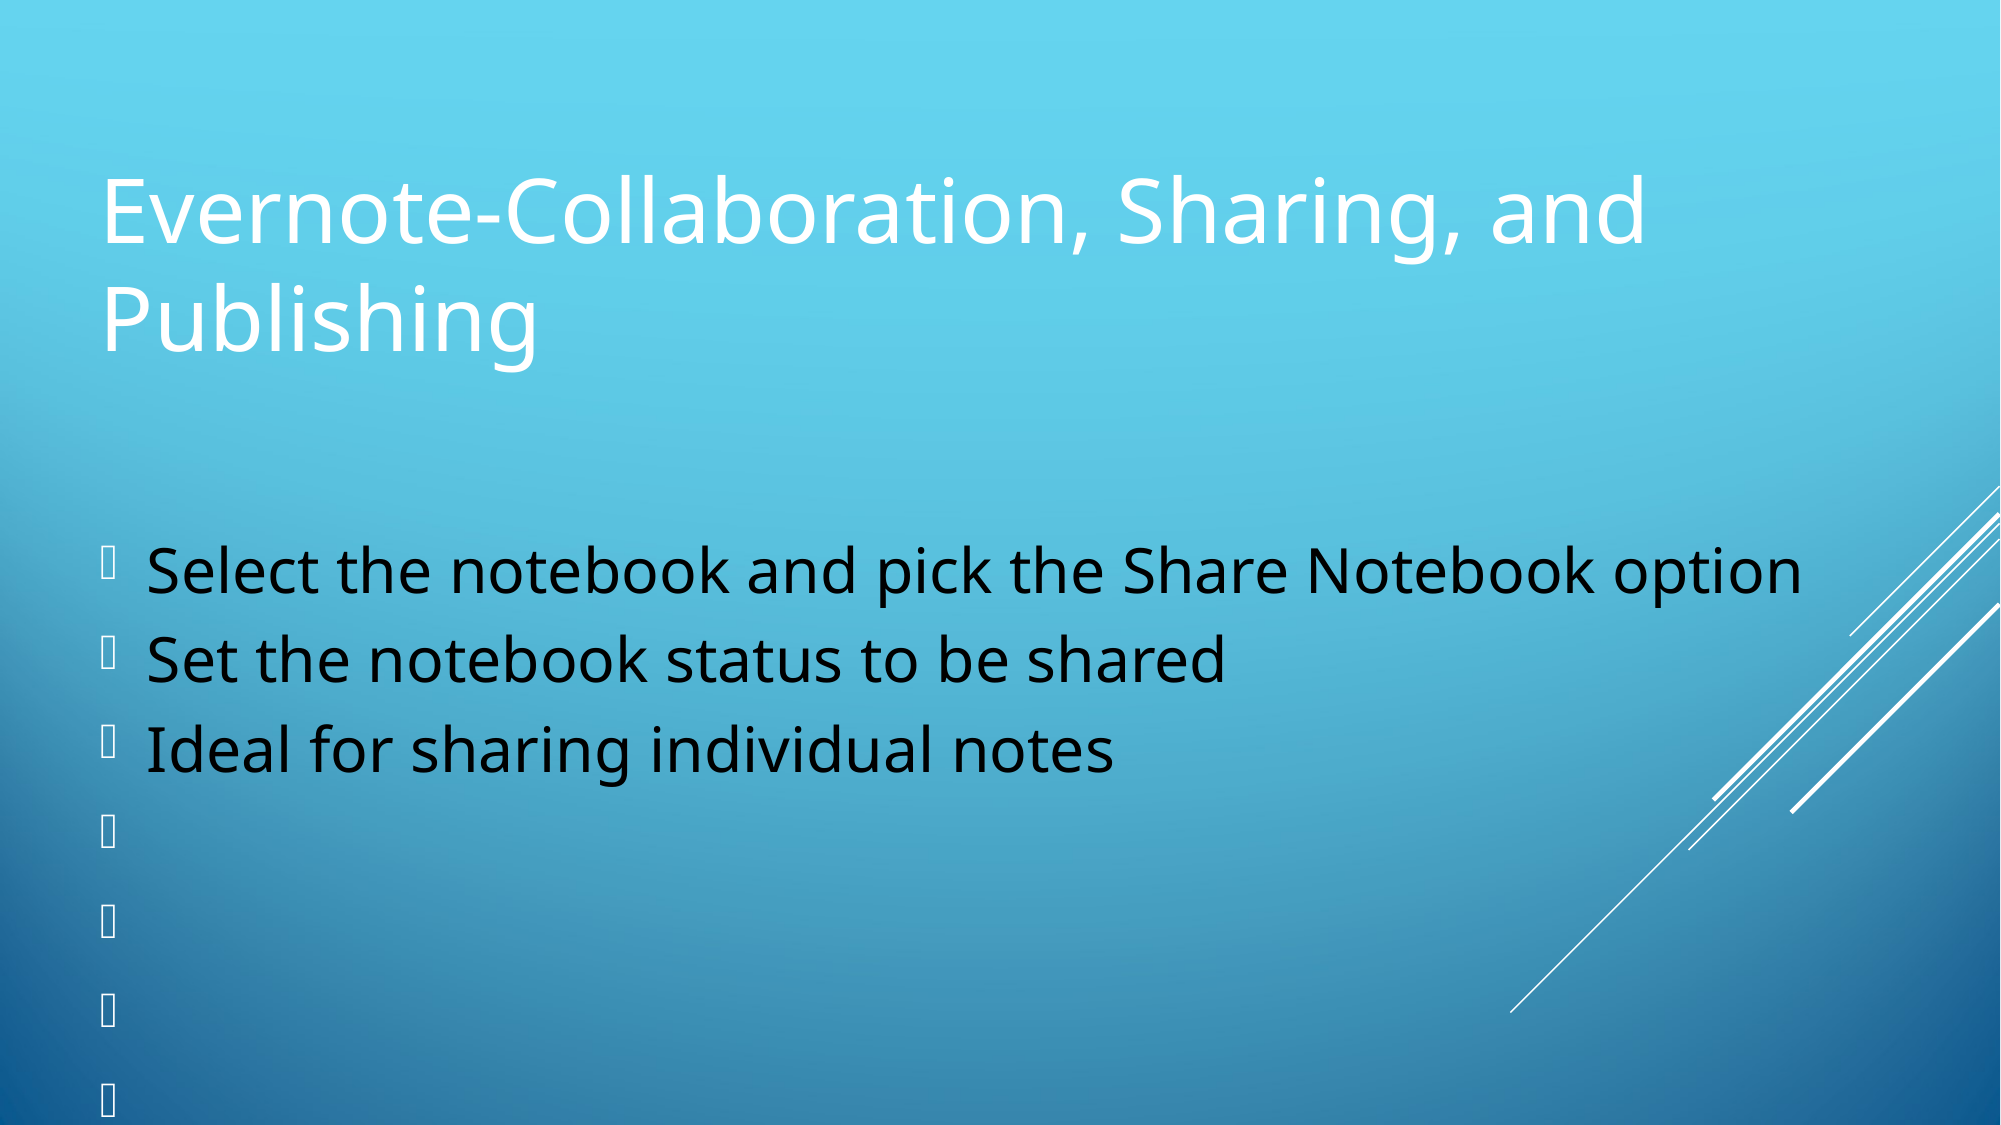

# Evernote-Collaboration, Sharing, and Publishing
Select the notebook and pick the Share Notebook option
Set the notebook status to be shared
Ideal for sharing individual notes